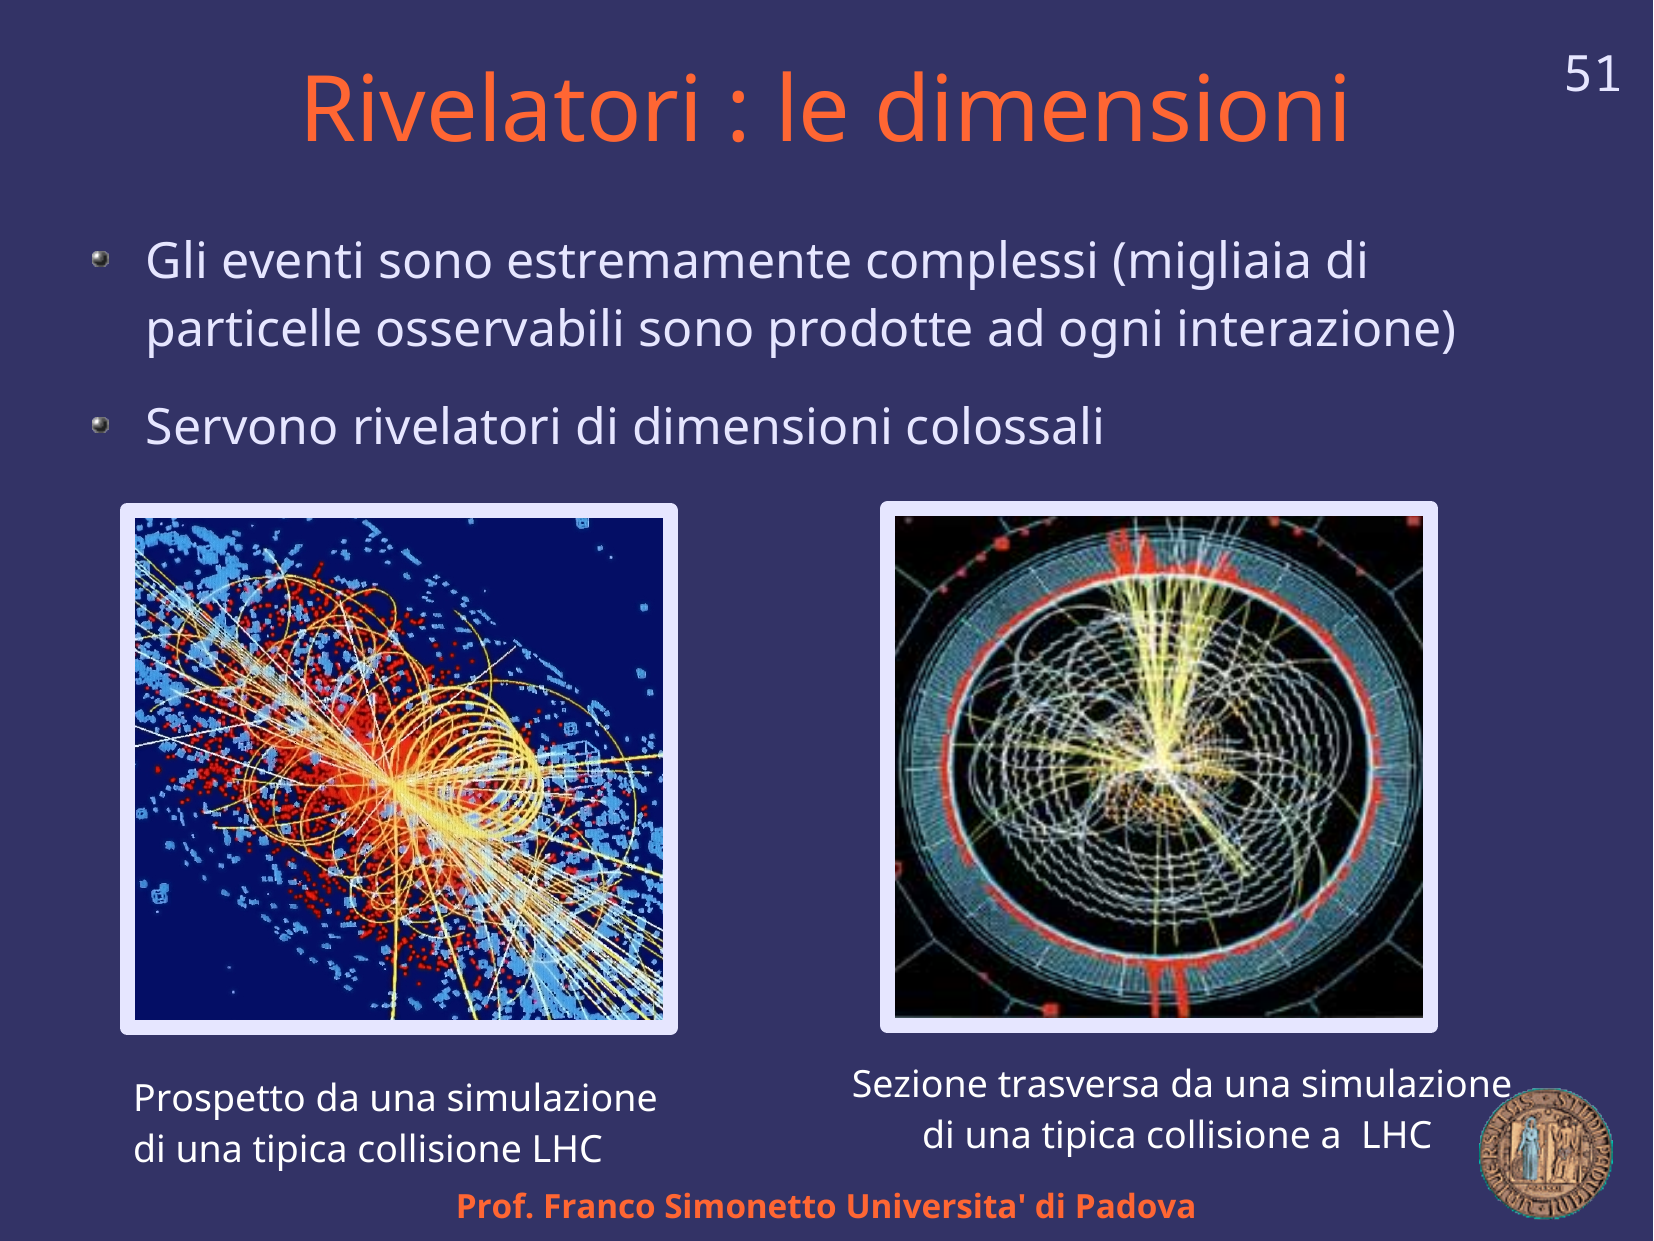

51
# Rivelatori : le dimensioni
Gli eventi sono estremamente complessi (migliaia di particelle osservabili sono prodotte ad ogni interazione)
Servono rivelatori di dimensioni colossali
Sezione trasversa da una simulazione
di una tipica collisione a LHC
Prospetto da una simulazione
di una tipica collisione LHC